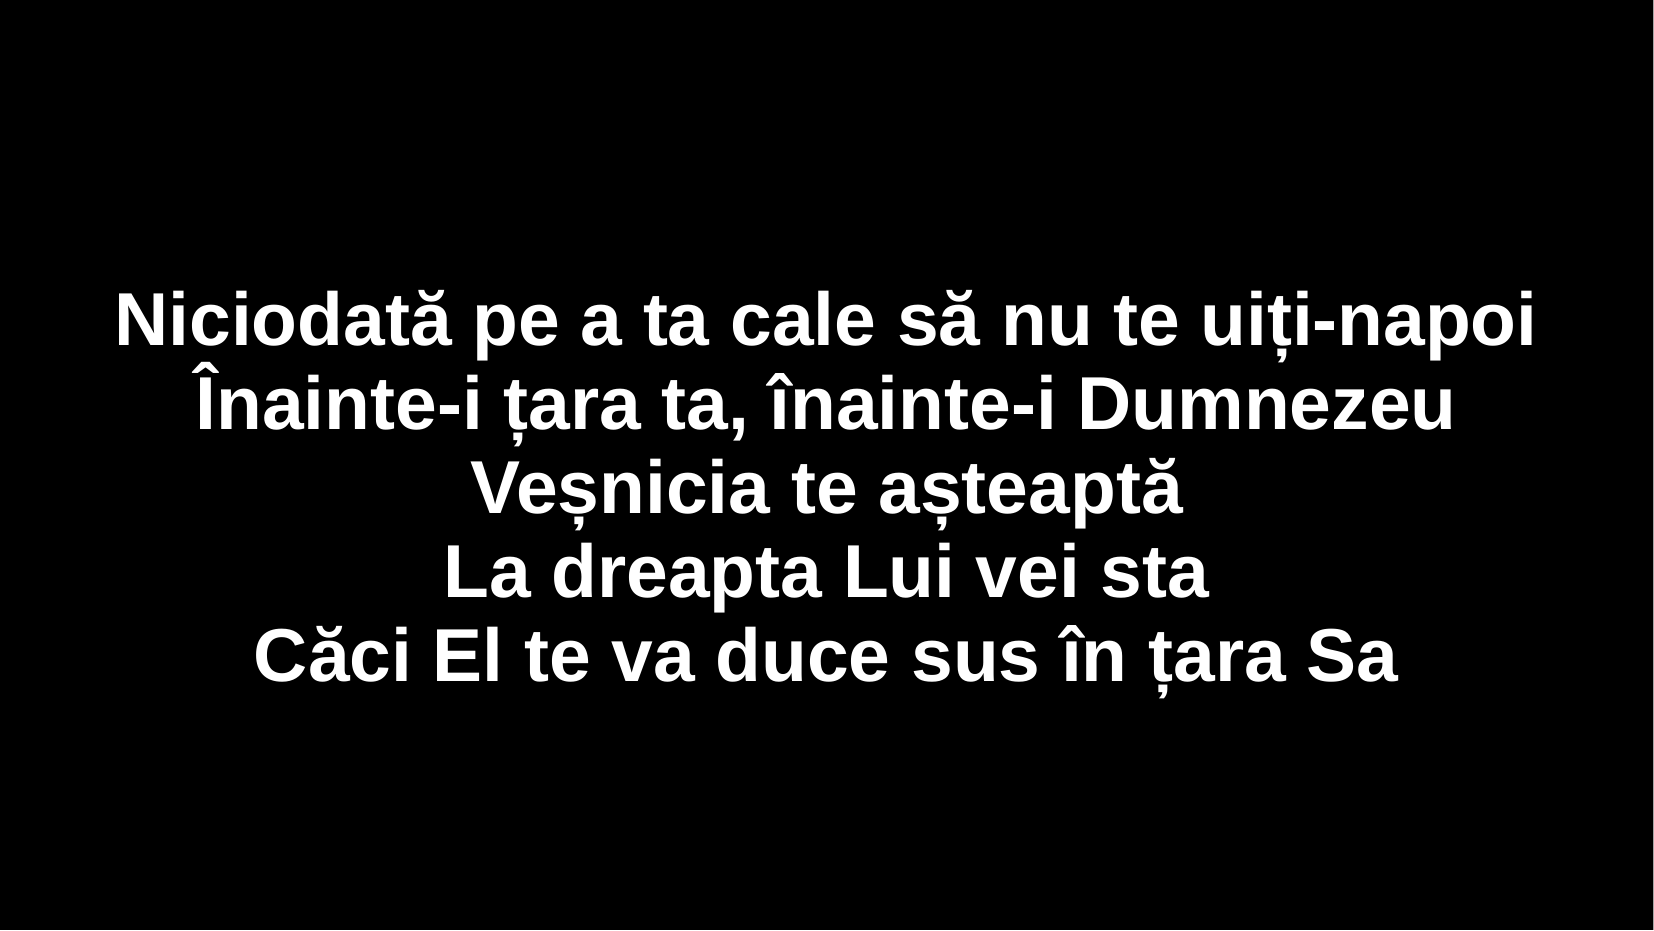

Niciodată pe a ta cale să nu te uiți-napoi
Înainte-i țara ta, înainte-i Dumnezeu
Veșnicia te așteaptă
La dreapta Lui vei sta
Căci El te va duce sus în țara Sa